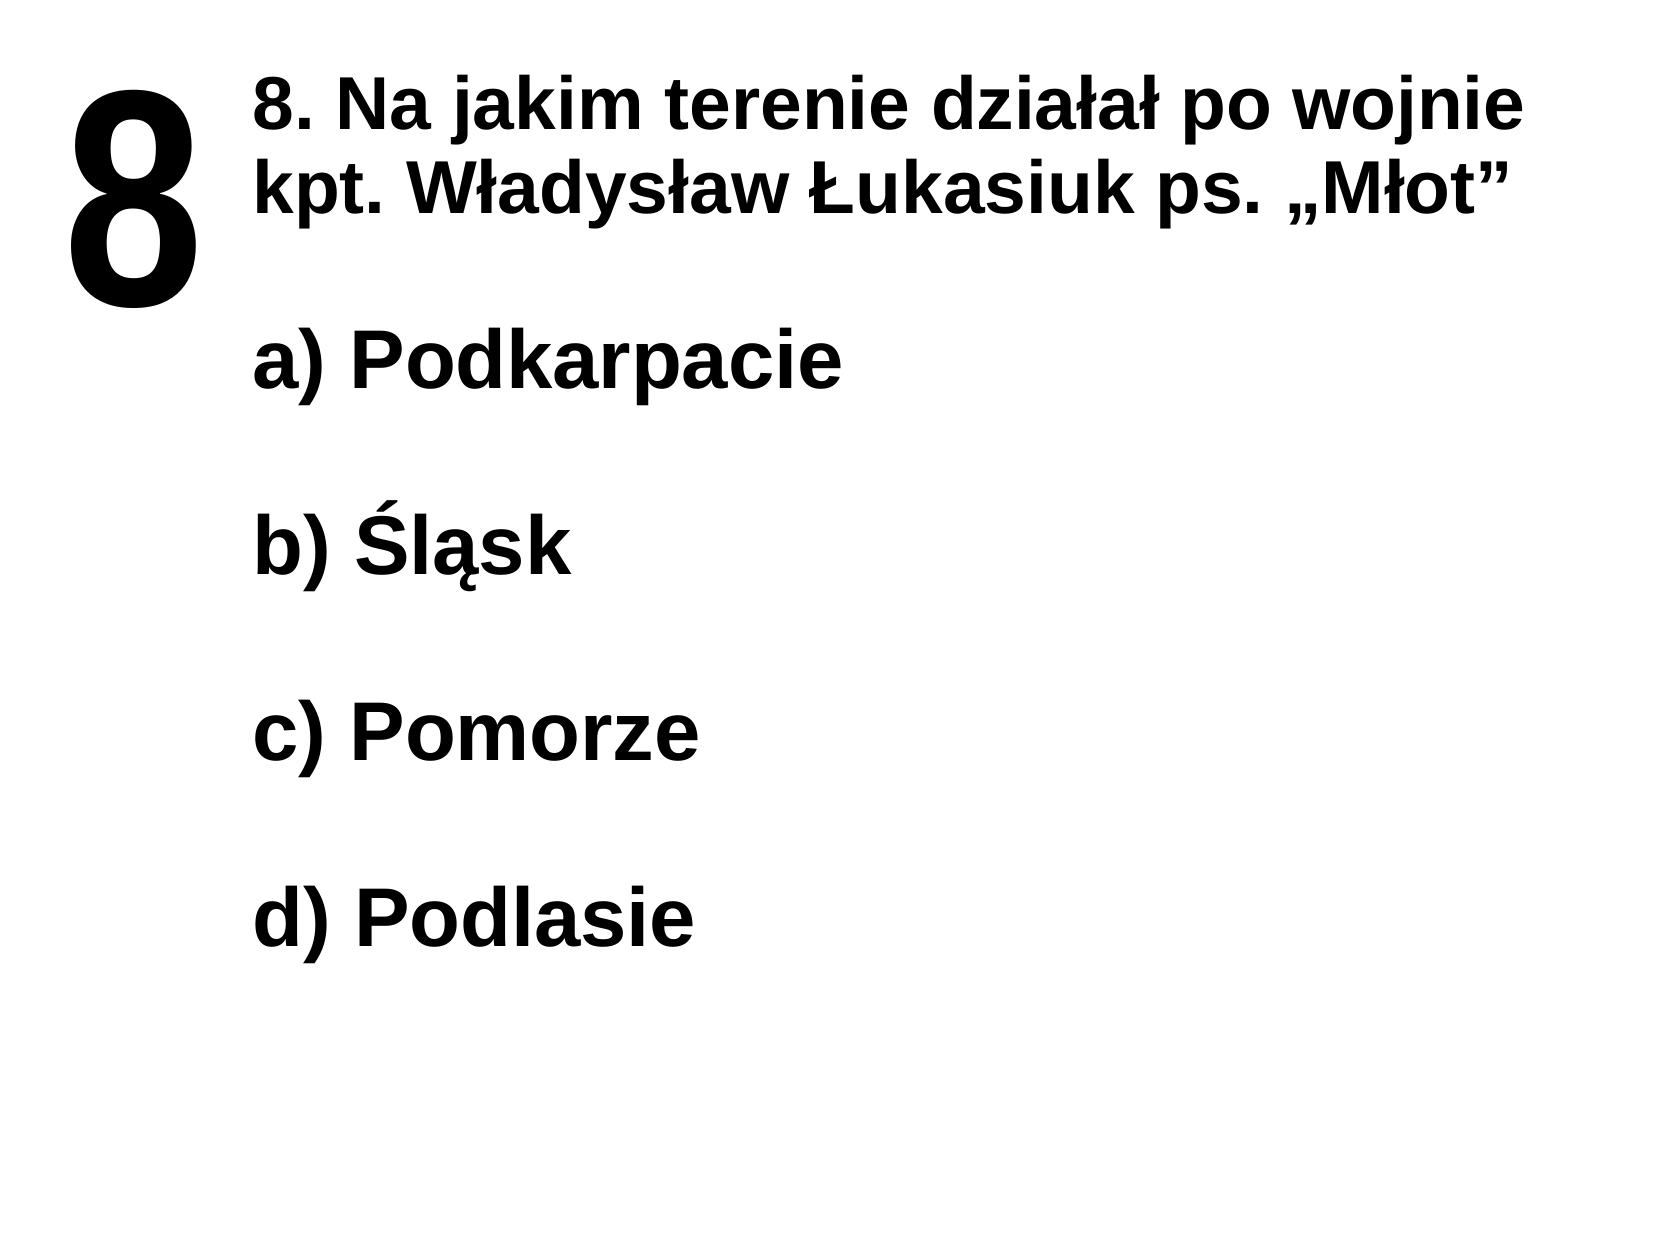

8
8. Na jakim terenie działał po wojnie kpt. Władysław Łukasiuk ps. „Młot”
a) Podkarpacie
b) Śląsk
c) Pomorze
d) Podlasie